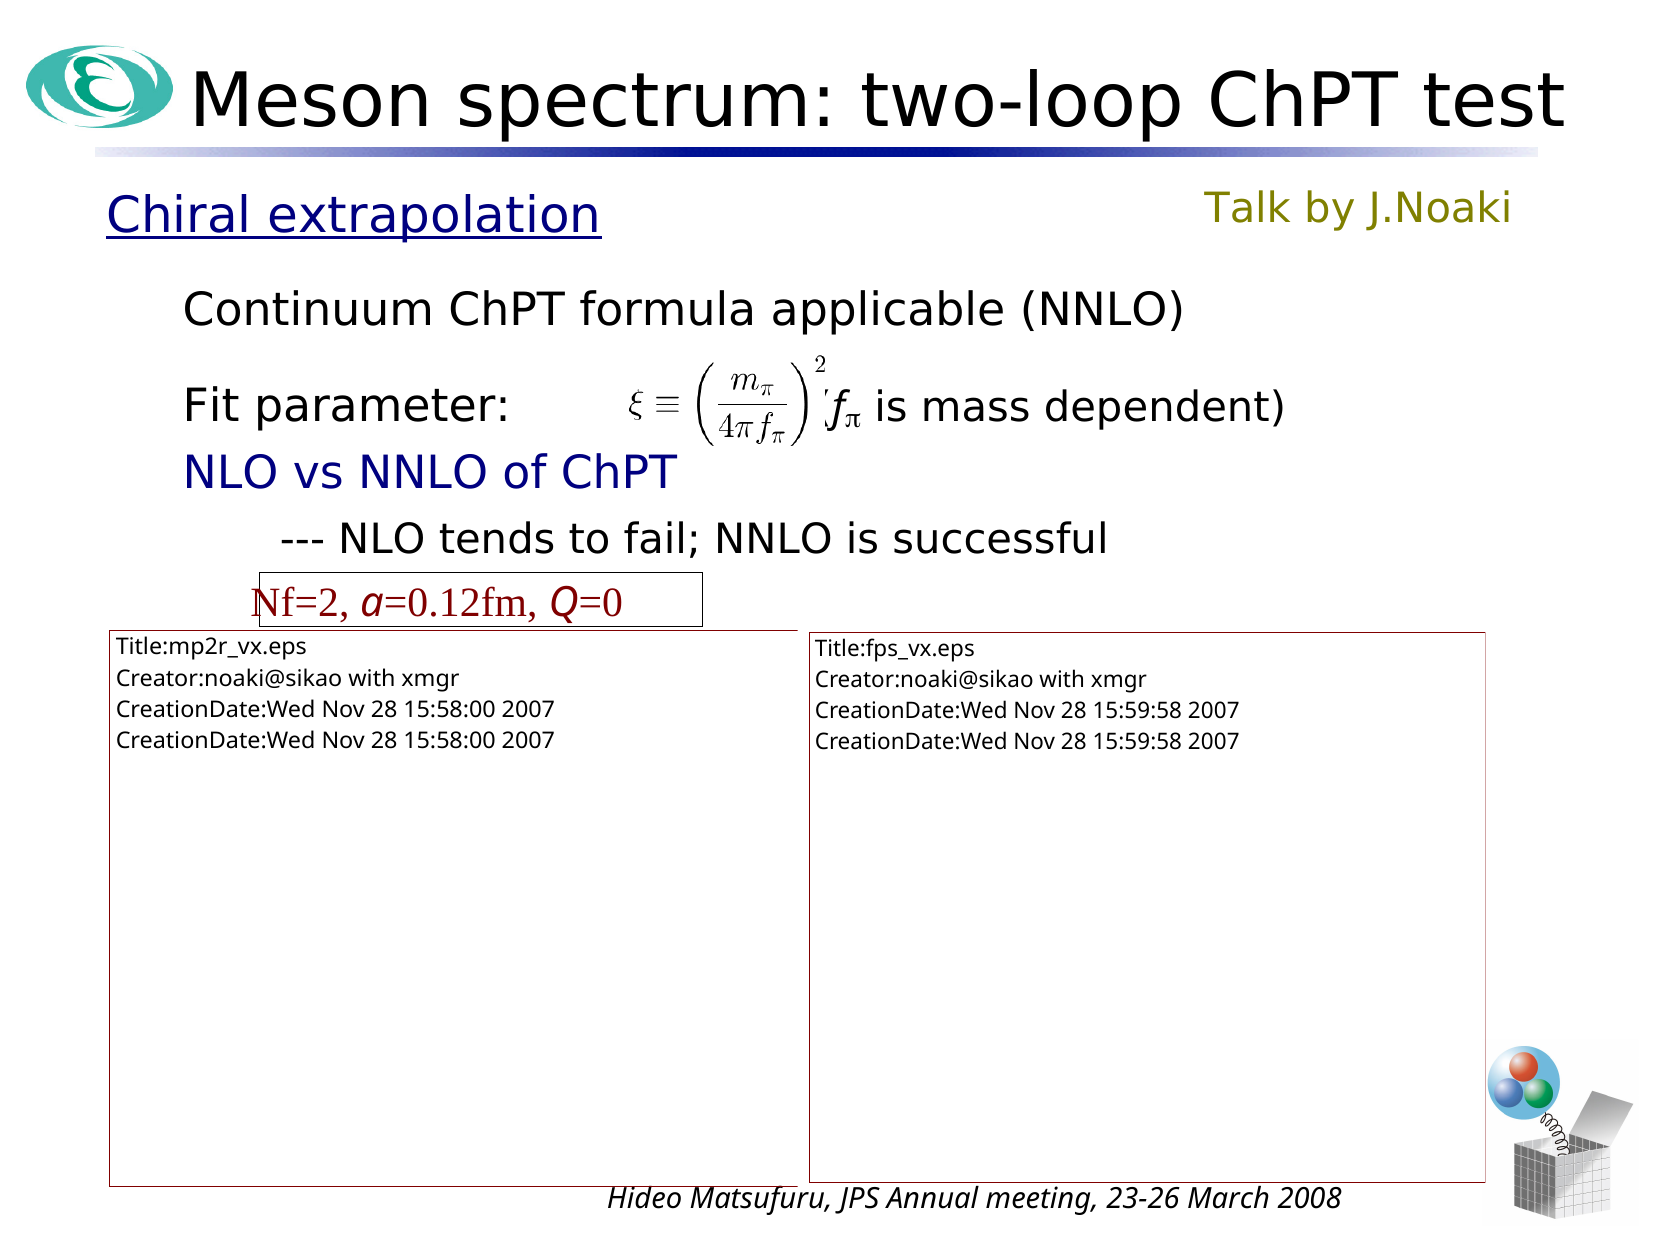

# Meson spectrum: two-loop ChPT test
Talk by J.Noaki
Chiral extrapolation
Continuum ChPT formula applicable (NNLO)
Fit parameter: (fp is mass dependent)
NLO vs NNLO of ChPT
 --- NLO tends to fail; NNLO is successful
Nf=2, a=0.12fm, Q=0